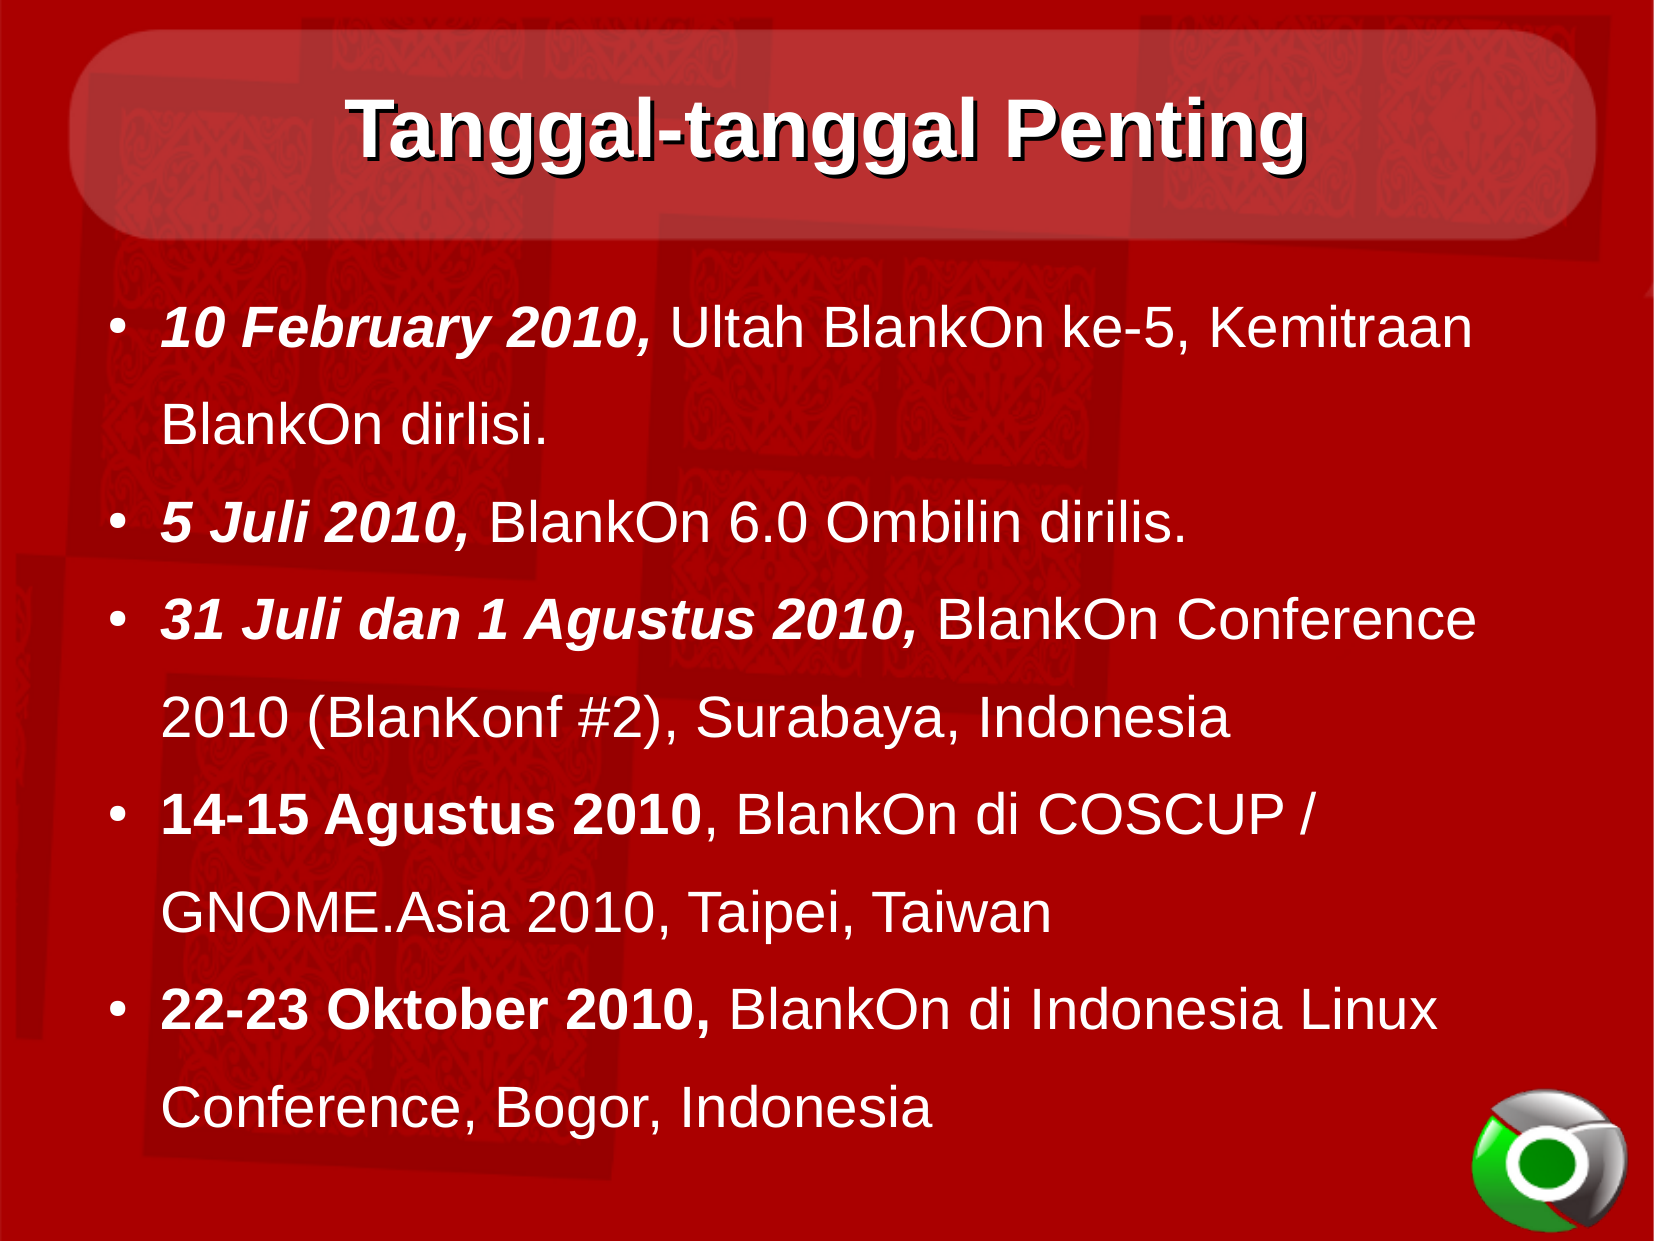

Tanggal-tanggal Penting
10 February 2010, Ultah BlankOn ke-5, Kemitraan BlankOn dirlisi.
5 Juli 2010, BlankOn 6.0 Ombilin dirilis.
31 Juli dan 1 Agustus 2010, BlankOn Conference 2010 (BlanKonf #2), Surabaya, Indonesia
14-15 Agustus 2010, BlankOn di COSCUP / GNOME.Asia 2010, Taipei, Taiwan
22-23 Oktober 2010, BlankOn di Indonesia Linux Conference, Bogor, Indonesia